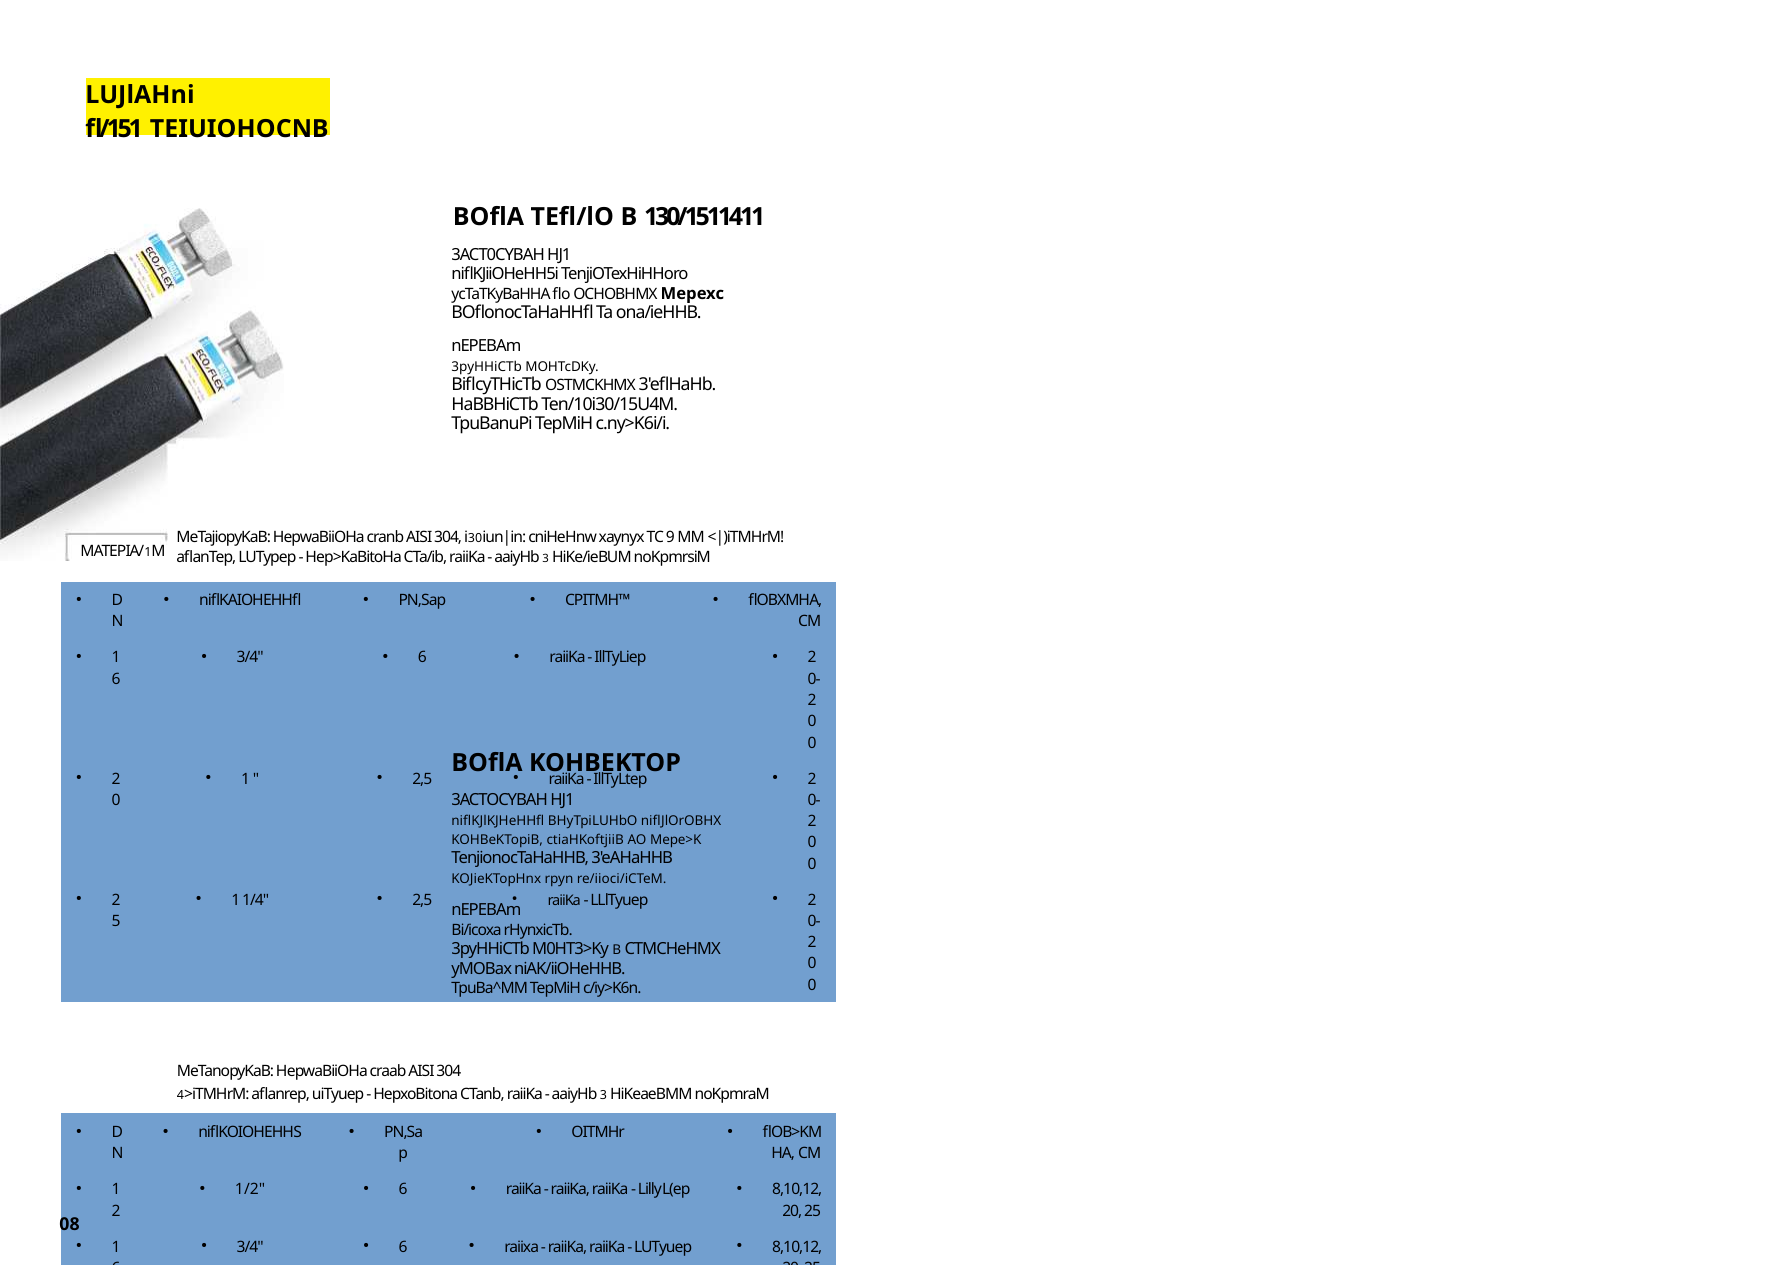

LUJlAHni
fl/151 TEIUIOHOCNB
BOflA TEfl/lO B 130/1511411
3ACT0CYBAH HJ1
niflKJiiOHeHH5i TenjiOTexHiHHoro ycTaTKyBaHHA flo ochobhmx Mepexc BOflonocTaHaHHfl Ta ona/ieHHB.
nEPEBAm
3pyHHiCTb MOHTcDKy.
BiflcyTHicTb oStmckhmx 3'eflHaHb. HaBBHiCTb Ten/10i30/15U4M.
TpuBanuPi TepMiH c.ny>K6i/i.
MeTajiopyKaB: HepwaBiiOHa cranb AISI 304, i30iun|in: cniHeHnw xaynyx TC 9 mm <|)iTMHrM! aflanTep, LUTypep - Hep>KaBitoHa CTa/ib, raiiKa - aaiyHb 3 HiKe/ieBUM noKpmrsiM
MATEPIA/1M
| DN | niflKAIOHEHHfl | PN,Sap | cpitmh™ | flOBXMHA, cm |
| --- | --- | --- | --- | --- |
| 16 | 3/4" | 6 | raiiKa - IllTyLiep | 20-200 |
| 20 | 1 " | 2,5 | raiiKa - IllTyLtep | 20-200 |
| 25 | 1 1/4" | 2,5 | raiiKa - LLlTyuep | 20-200 |
BOflA KOHBEKTOP
3ACTOCYBAH HJ1
niflKJlKJHeHHfl BHyTpiLUHbO niflJlOrOBHX KOHBeKTopiB, ctiaHKoftjiiB ao Mepe>K TenjionocTaHaHHB, 3'eAHaHHB KOJieKTopHnx rpyn re/iioci/iCTeM.
nEPEBAm
Bi/icoxa rHynxicTb.
3pyHHiCTb M0HT3>Ky B CTMCHeHMX yMOBax niAK/iiOHeHHB.
TpuBa^MM TepMiH c/iy>K6n.
MeTanopyKaB: HepwaBiiOHa craab AISI 304
4>iTMHrM: aflanrep, uiTyuep - HepxoBitona CTanb, raiiKa - aaiyHb 3 HiKeaeBMM noKpmraM
| DN | niflKOIOHEHHS | PN,Sap | OITMHr | flOB>KMHA, cm |
| --- | --- | --- | --- | --- |
| 12 | 1/2" | 6 | raiiKa - raiiKa, raiiKa - LillyL(ep | 8,10,12, 20, 25 |
| 16 | 3/4" | 6 | raiixa - raiiKa, raiiKa - LUTyuep | 8,10,12, 20, 25 |
08